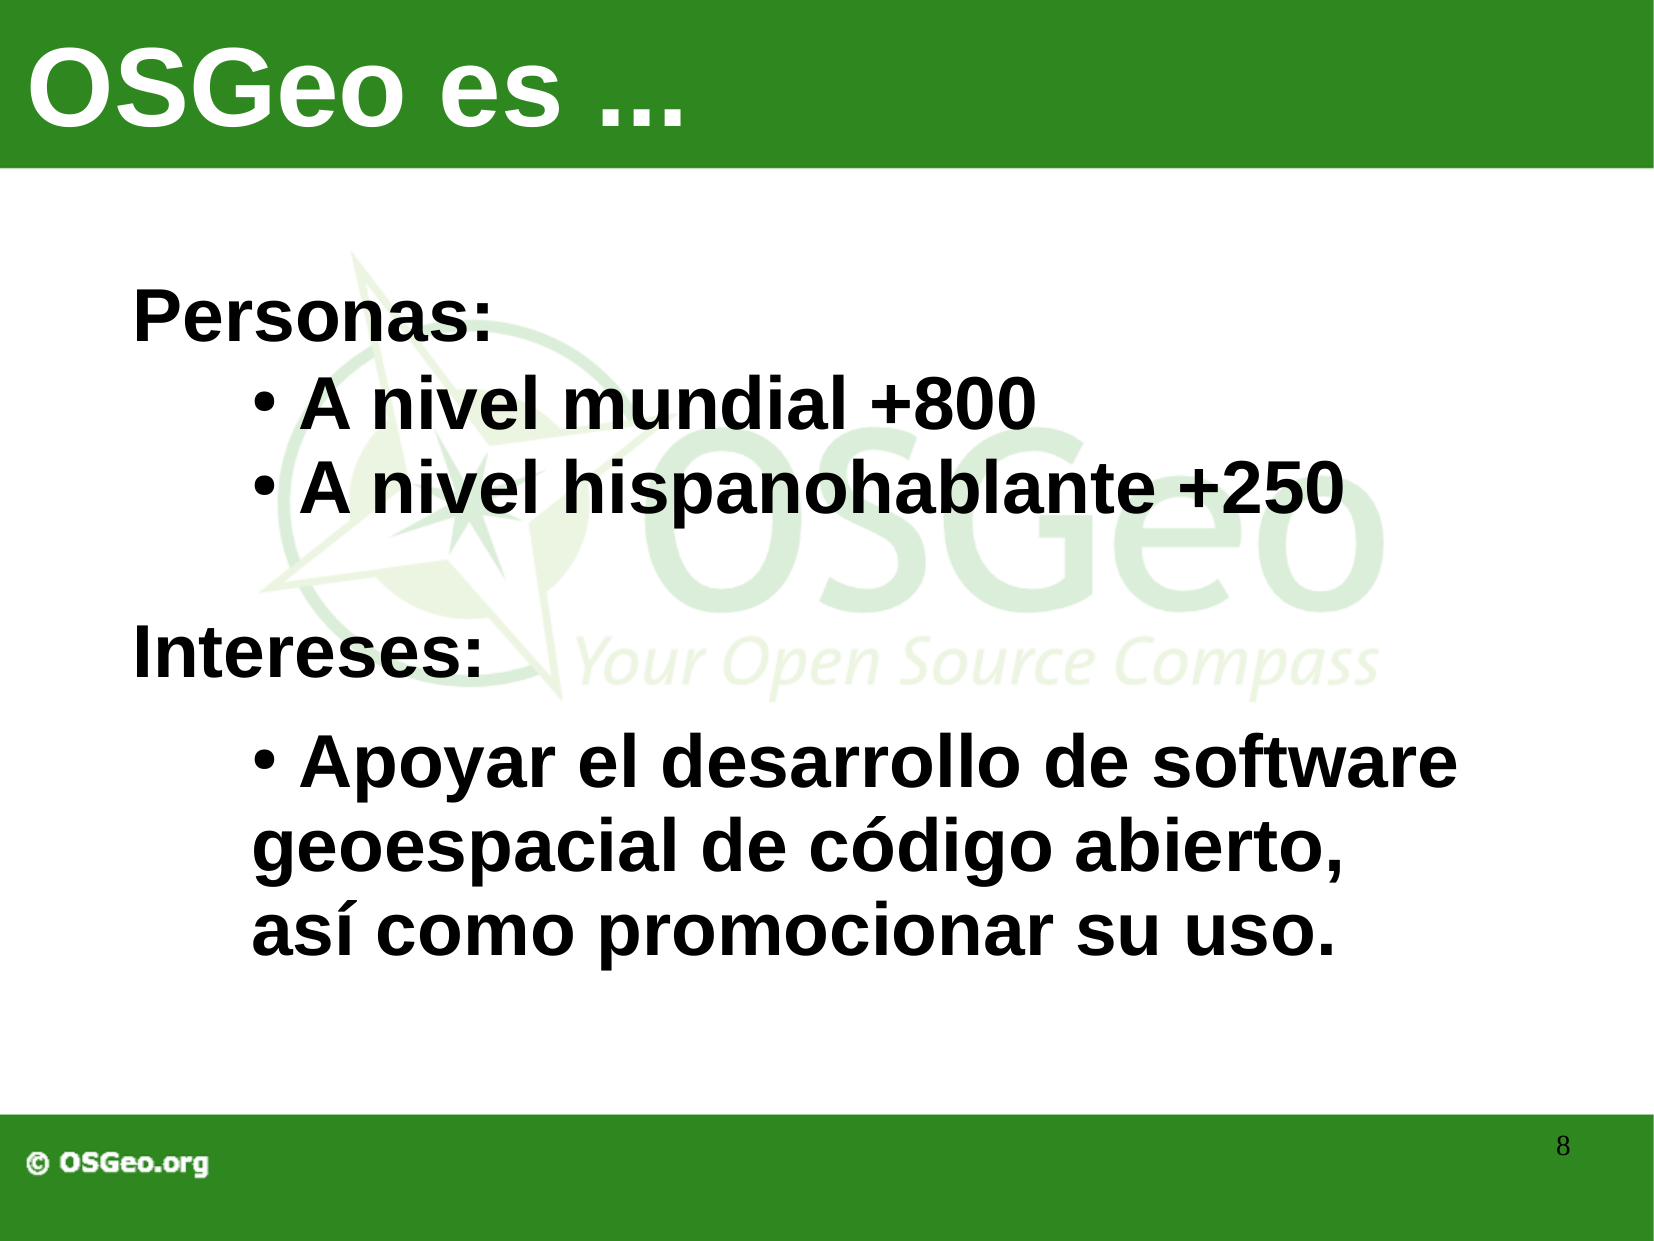

OSGeo es ...
Personas:
 A nivel mundial +800
 A nivel hispanohablante +250
Intereses:
 Apoyar el desarrollo de software geoespacial de código abierto, así como promocionar su uso.
8